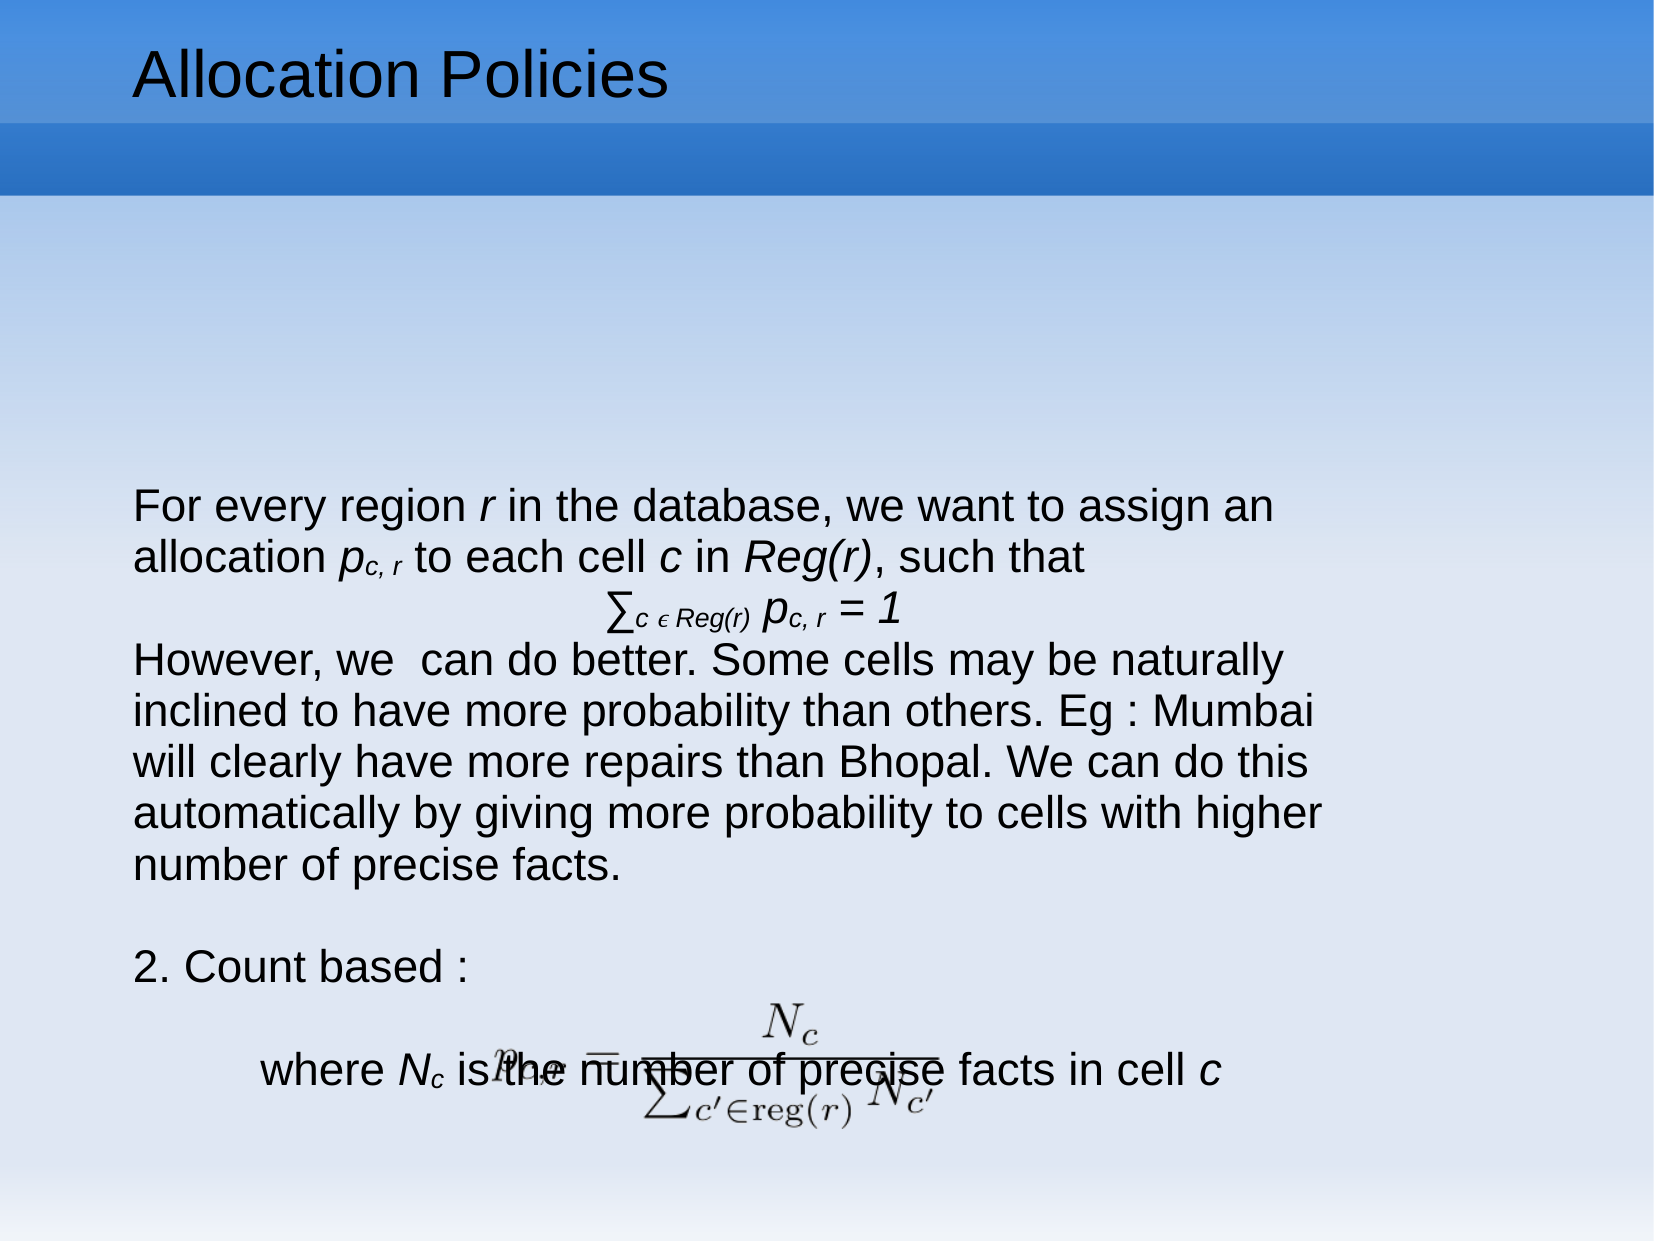

Allocation Policies
For every region r in the database, we want to assign an allocation pc, r to each cell c in Reg(r), such that
∑c  Reg(r) pc, r = 1
However, we can do better. Some cells may be naturally inclined to have more probability than others. Eg : Mumbai will clearly have more repairs than Bhopal. We can do this automatically by giving more probability to cells with higher number of precise facts.
2. Count based :
 where Nc is the number of precise facts in cell c